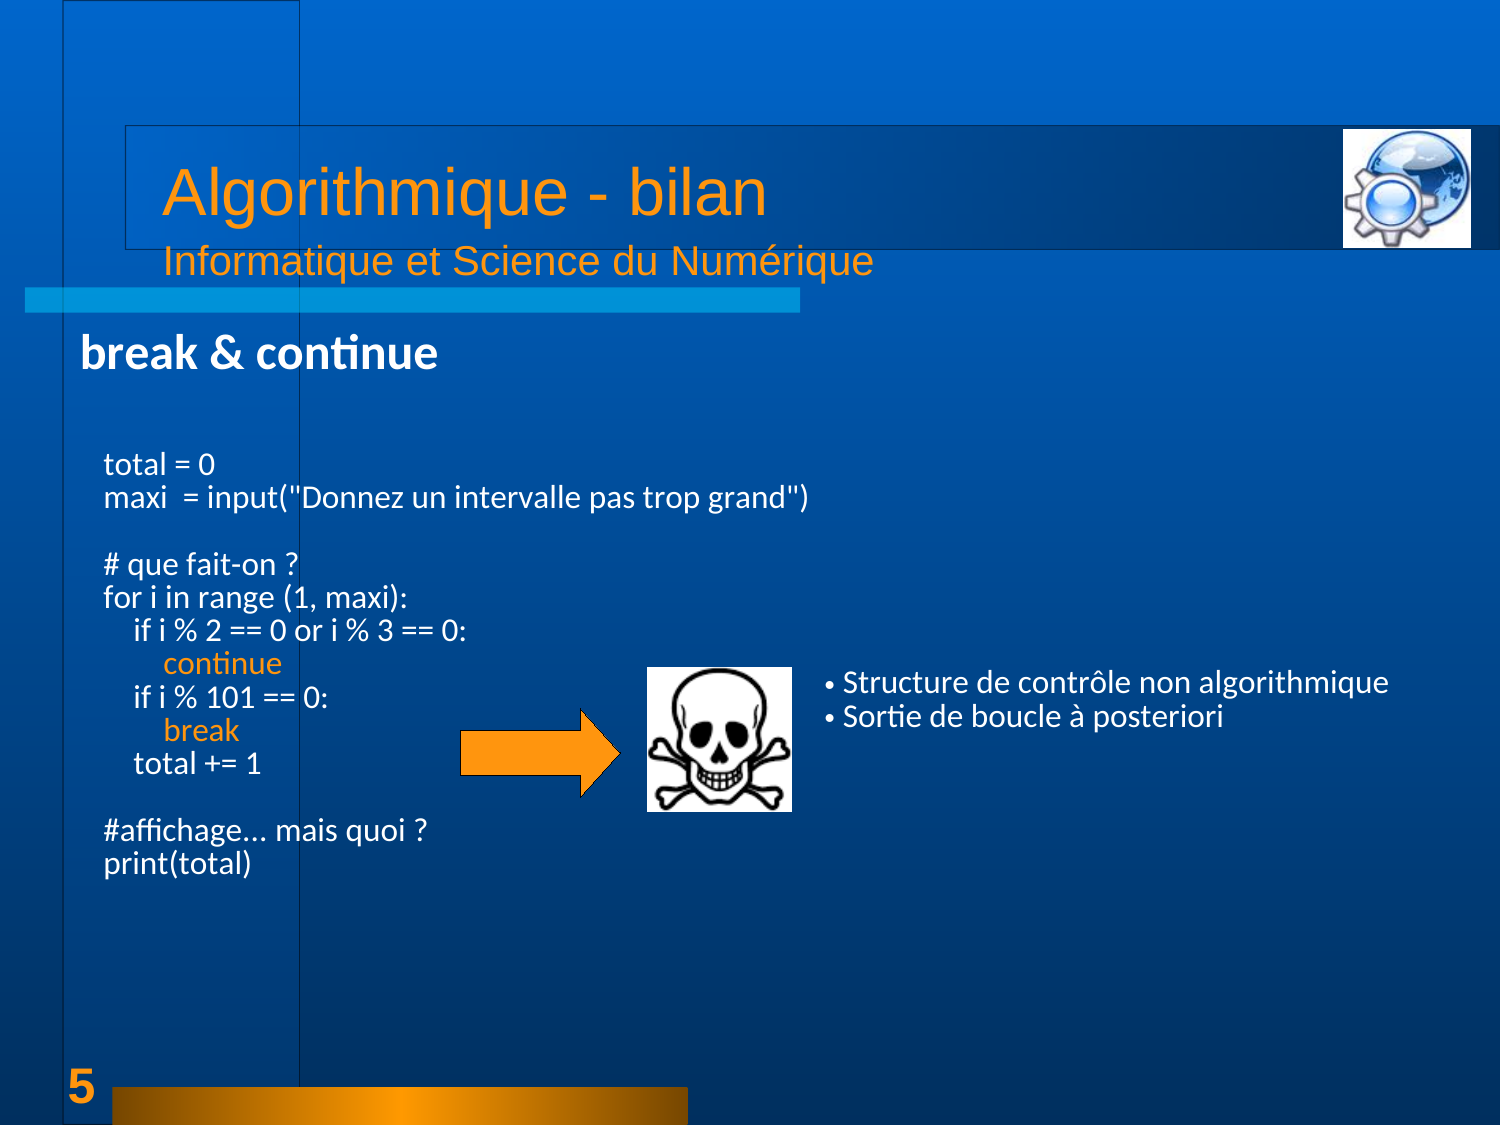

break & continue
total = 0
maxi = input("Donnez un intervalle pas trop grand")
# que fait-on ?
for i in range (1, maxi):
 if i % 2 == 0 or i % 3 == 0:
 continue
 if i % 101 == 0:
 break
 total += 1
#affichage... mais quoi ?
print(total)
 Structure de contrôle non algorithmique
 Sortie de boucle à posteriori